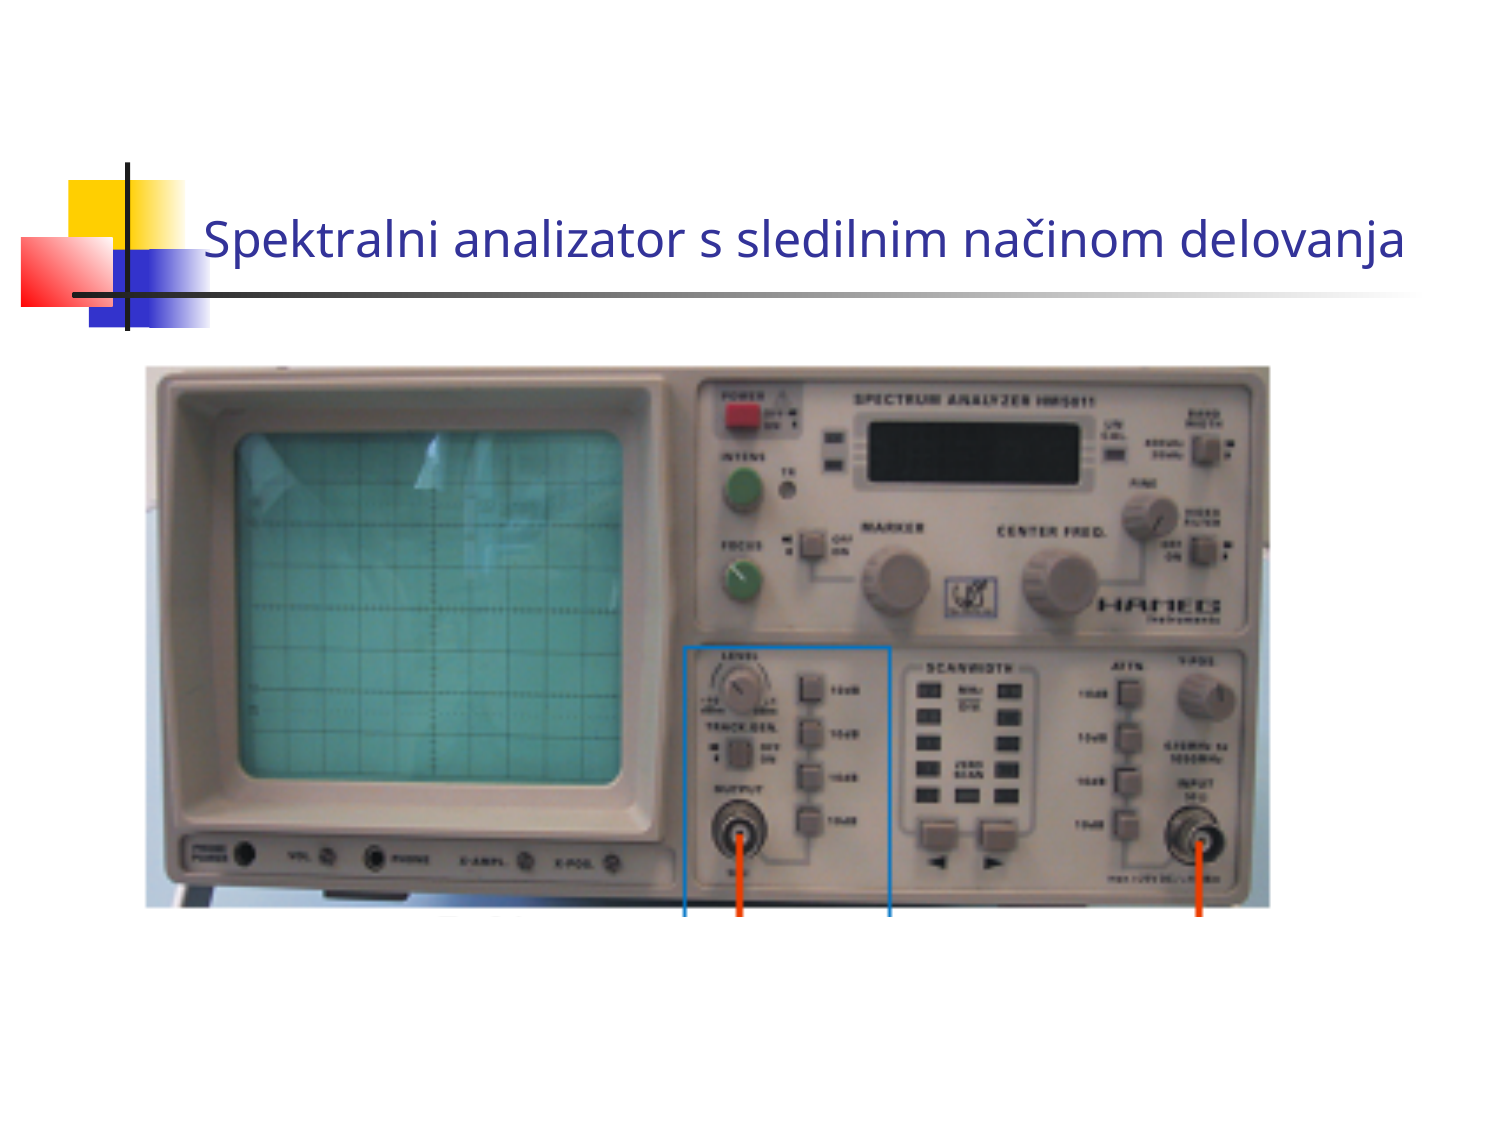

# Spektralni analizator s sledilnim načinom delovanja